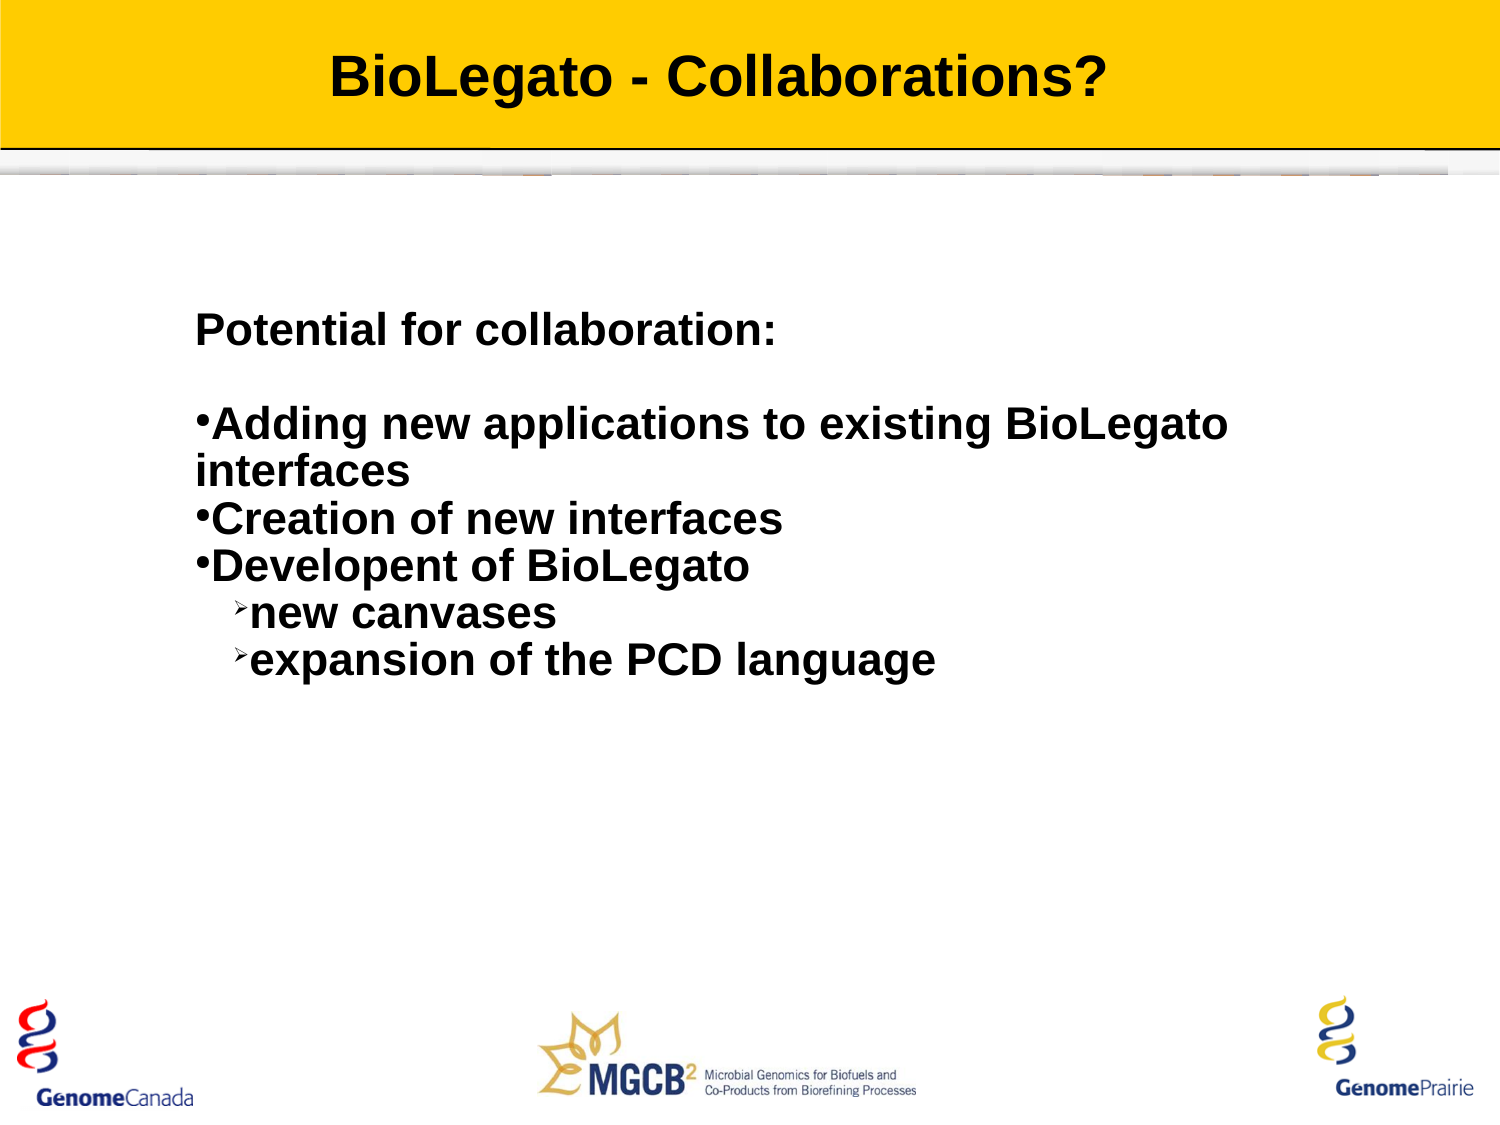

BioLegato - Collaborations?
Potential for collaboration:
Adding new applications to existing BioLegato interfaces
Creation of new interfaces
Developent of BioLegato
new canvases
expansion of the PCD language